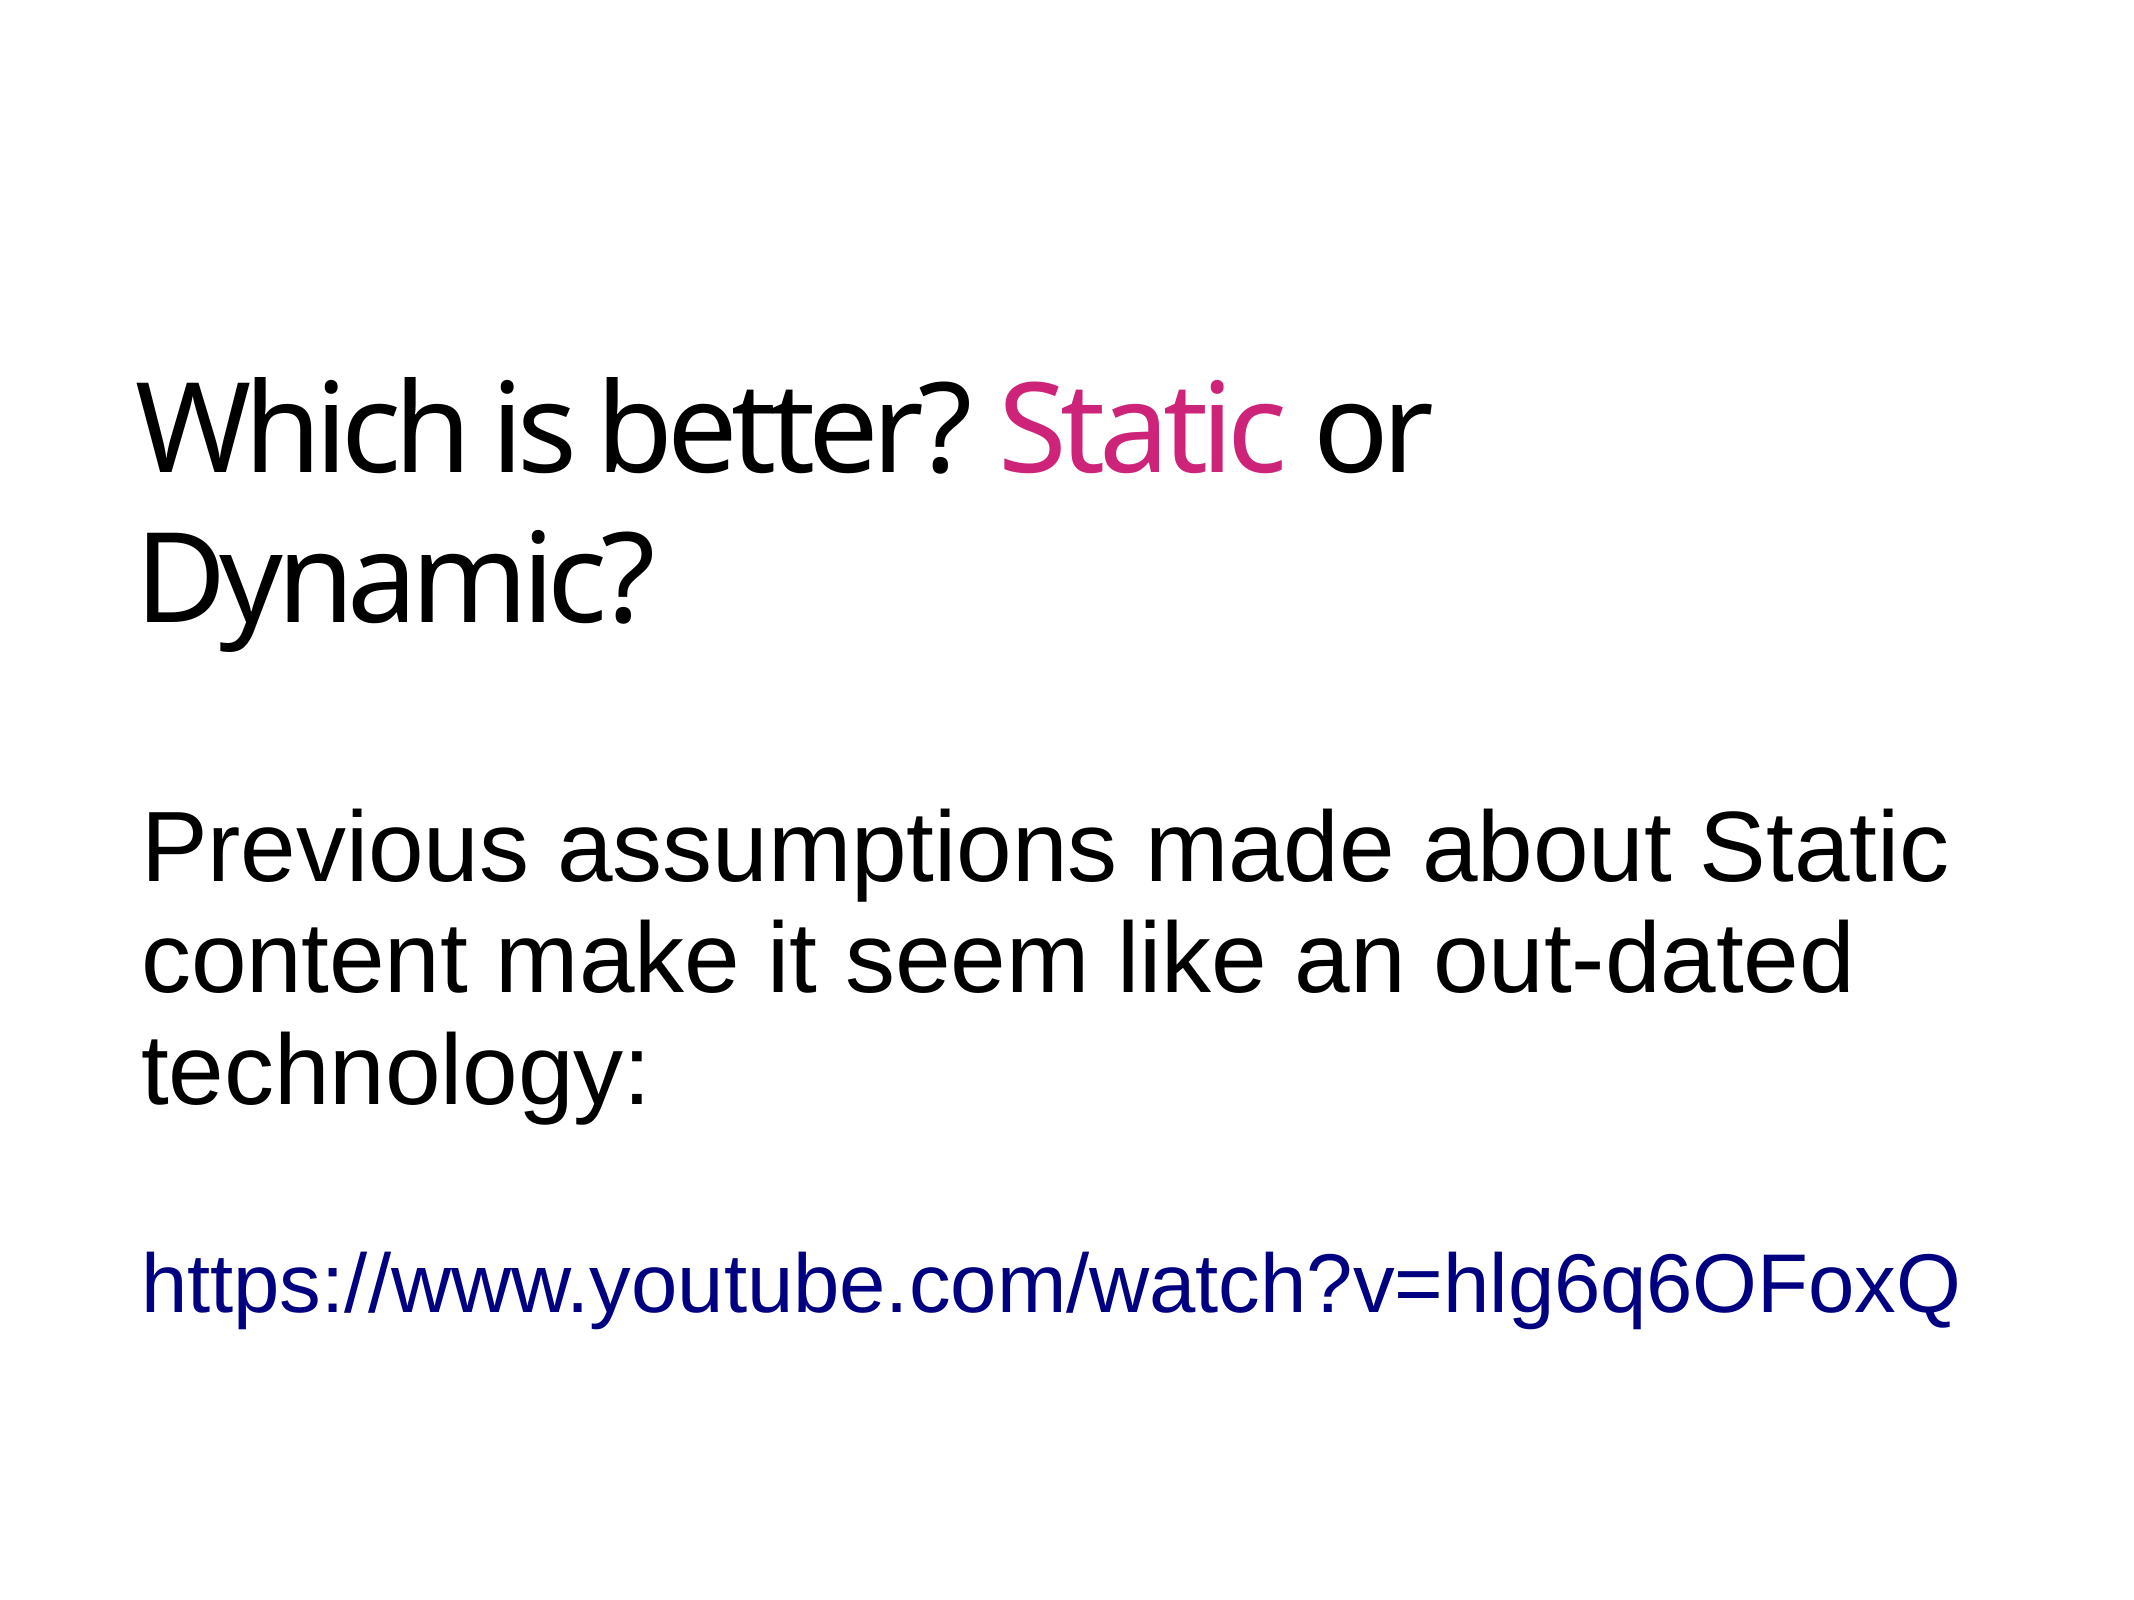

Which is better? Static or Dynamic?
Previous assumptions made about Static content make it seem like an out-dated technology:
https://www.youtube.com/watch?v=hlg6q6OFoxQ